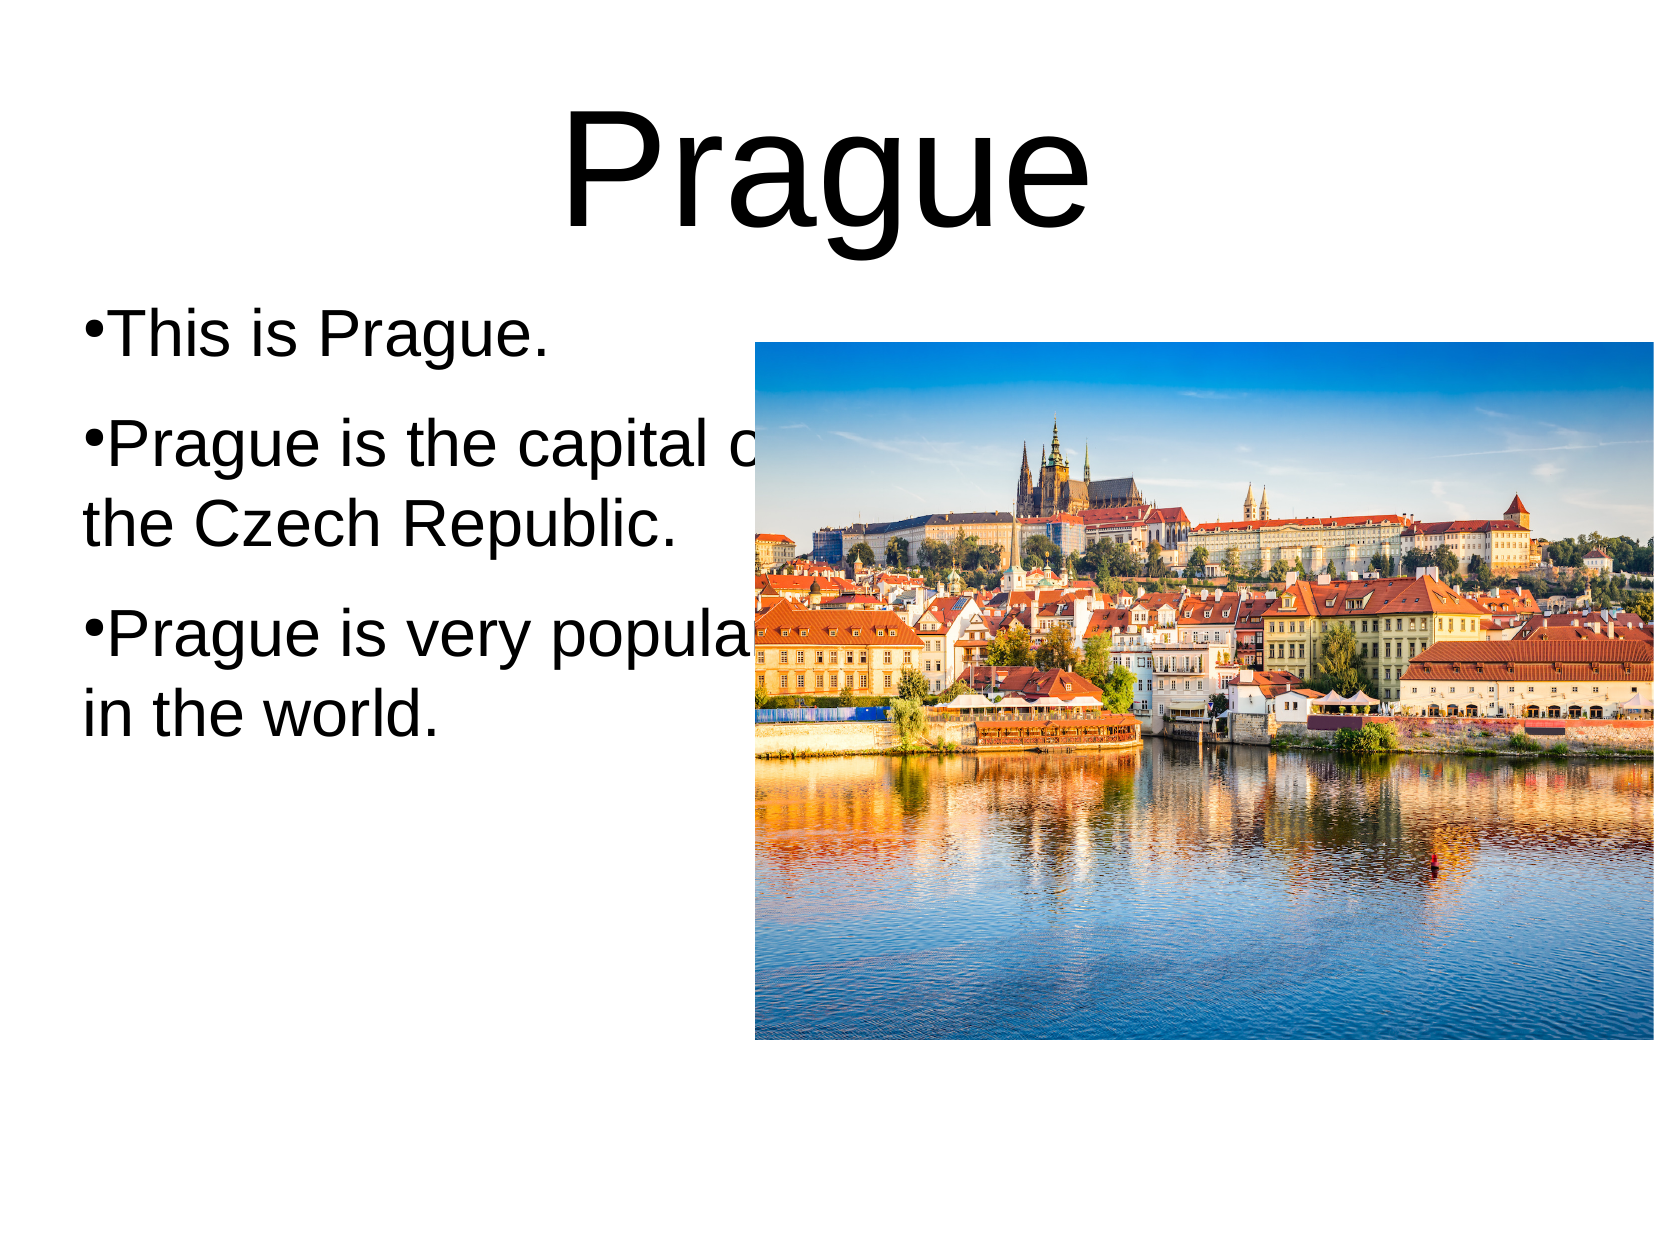

# Prague
This is Prague.
Prague is the capital of the Czech Republic.
Prague is very popular in the world.